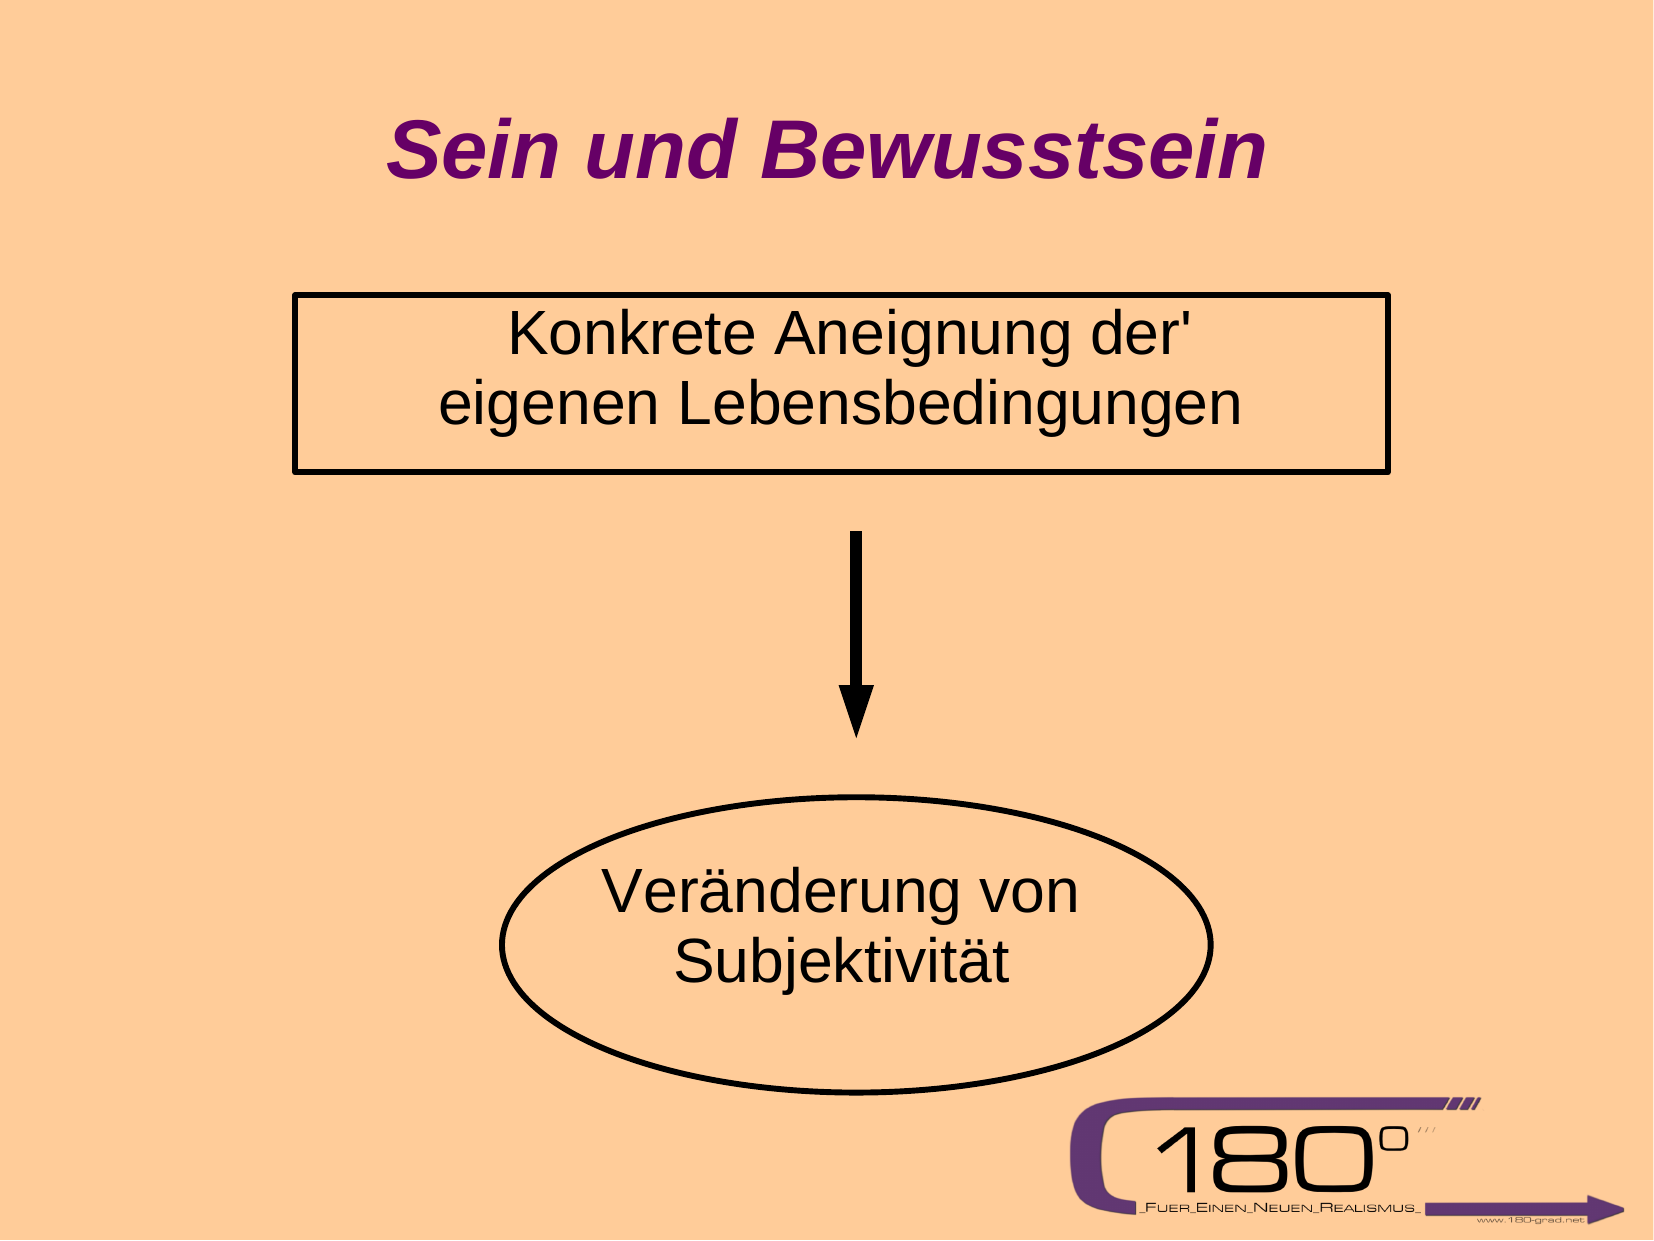

# Sein und Bewusstsein
 Konkrete Aneignung der'
eigenen Lebensbedingungen
Veränderung von
Subjektivität